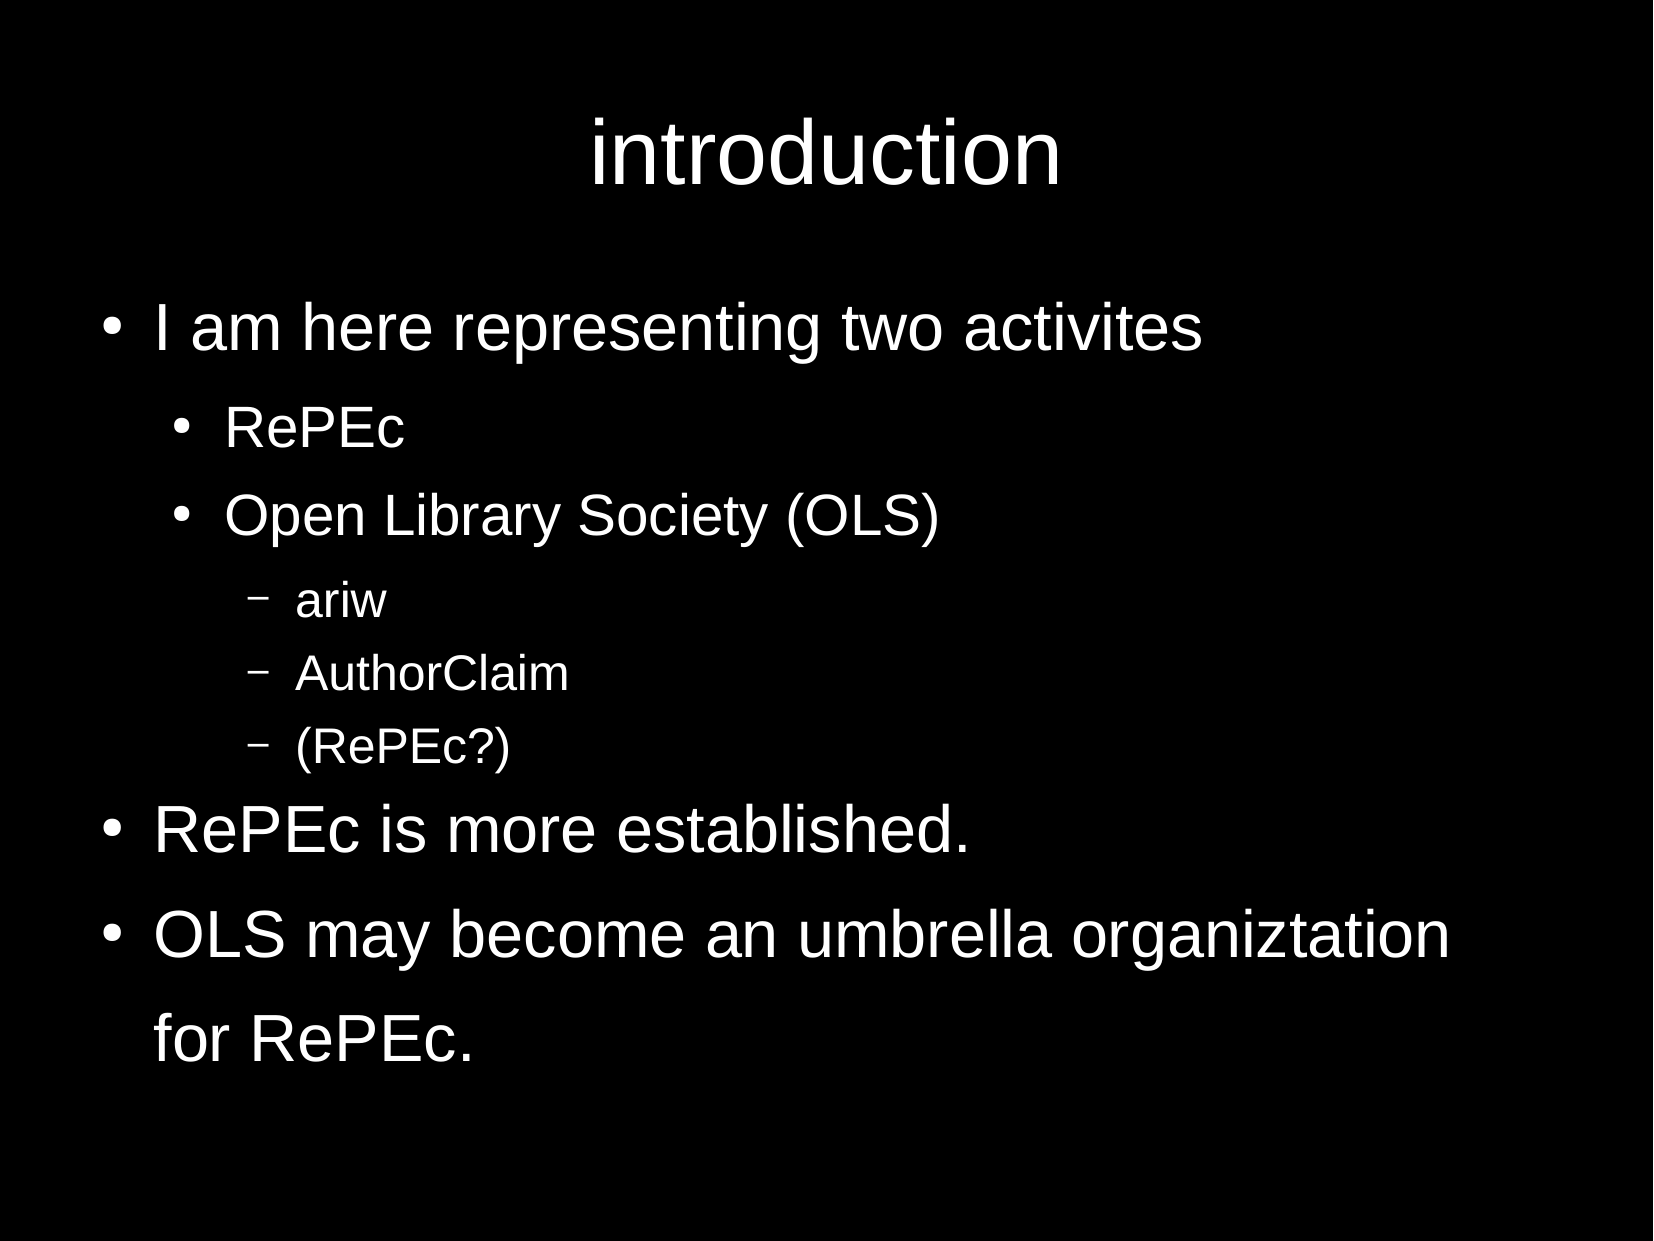

# introduction
I am here representing two activites
RePEc
Open Library Society (OLS)
ariw
AuthorClaim
(RePEc?)
RePEc is more established.
OLS may become an umbrella organiztation
for RePEc.